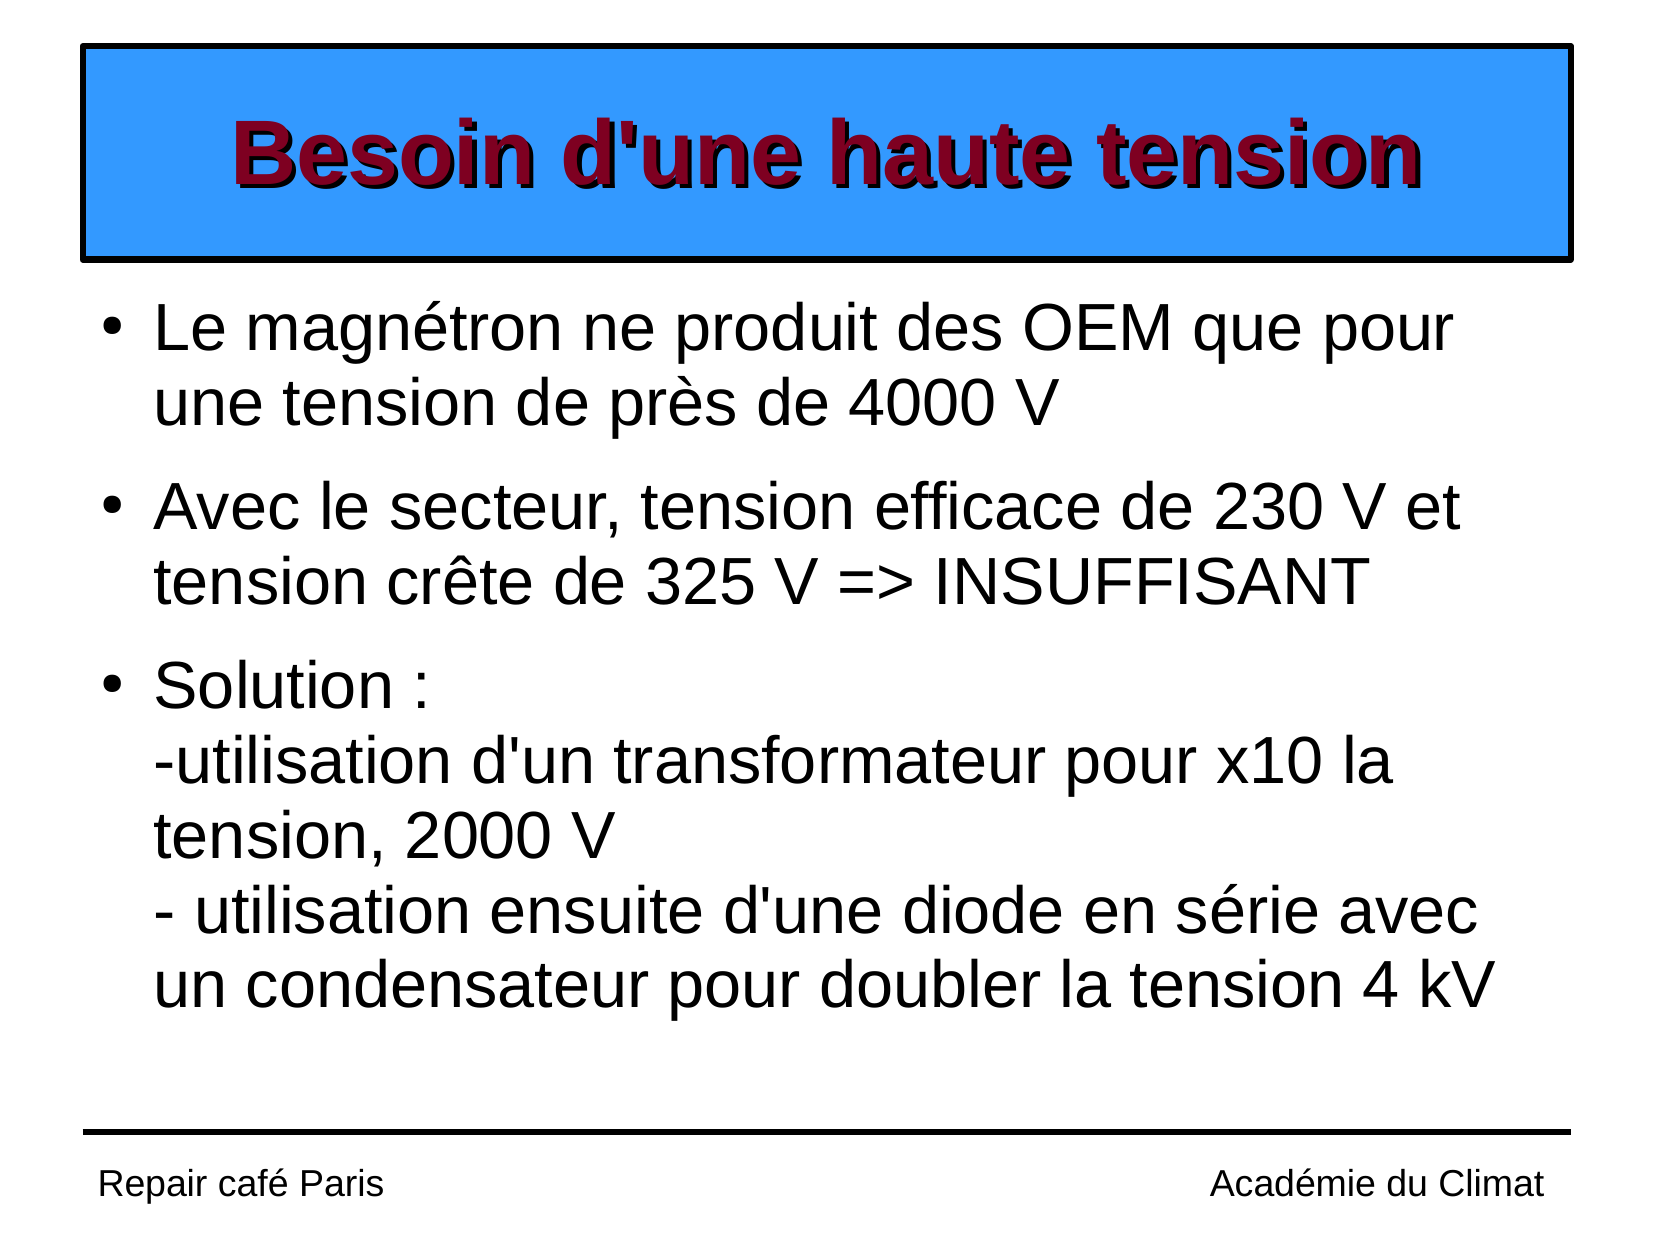

# Besoin d'une haute tension
Le magnétron ne produit des OEM que pour une tension de près de 4000 V
Avec le secteur, tension efficace de 230 V et tension crête de 325 V => INSUFFISANT
Solution :
-utilisation d'un transformateur pour x10 la tension, 2000 V
- utilisation ensuite d'une diode en série avec un condensateur pour doubler la tension 4 kV
Repair café Paris	Académie du Climat